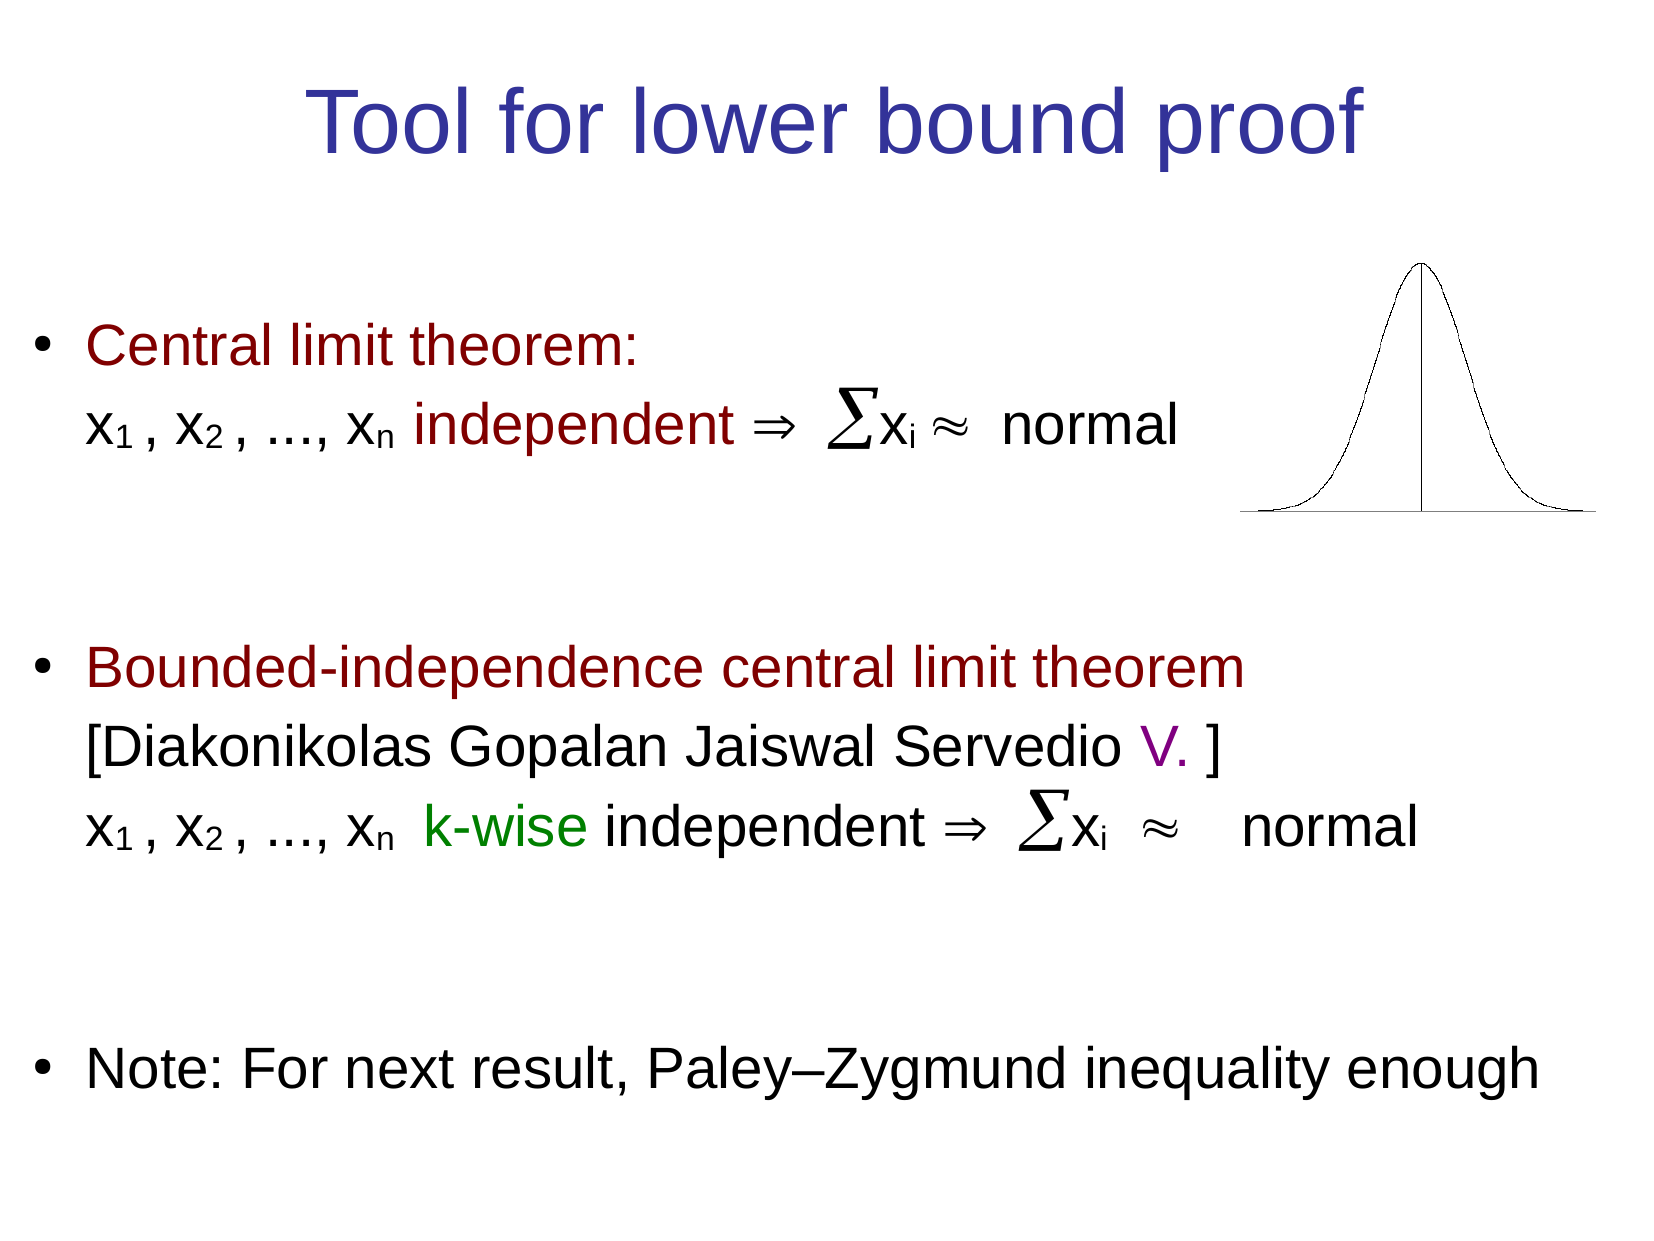

Tool for lower bound proof
# Central limit theorem:
x1 , x2 , ..., xn independent  xi  normal
Bounded-independence central limit theorem
[Diakonikolas Gopalan Jaiswal Servedio V. ]
x1 , x2 , ..., xn k-wise independent  xi  normal
Note: For next result, Paley–Zygmund inequality enough